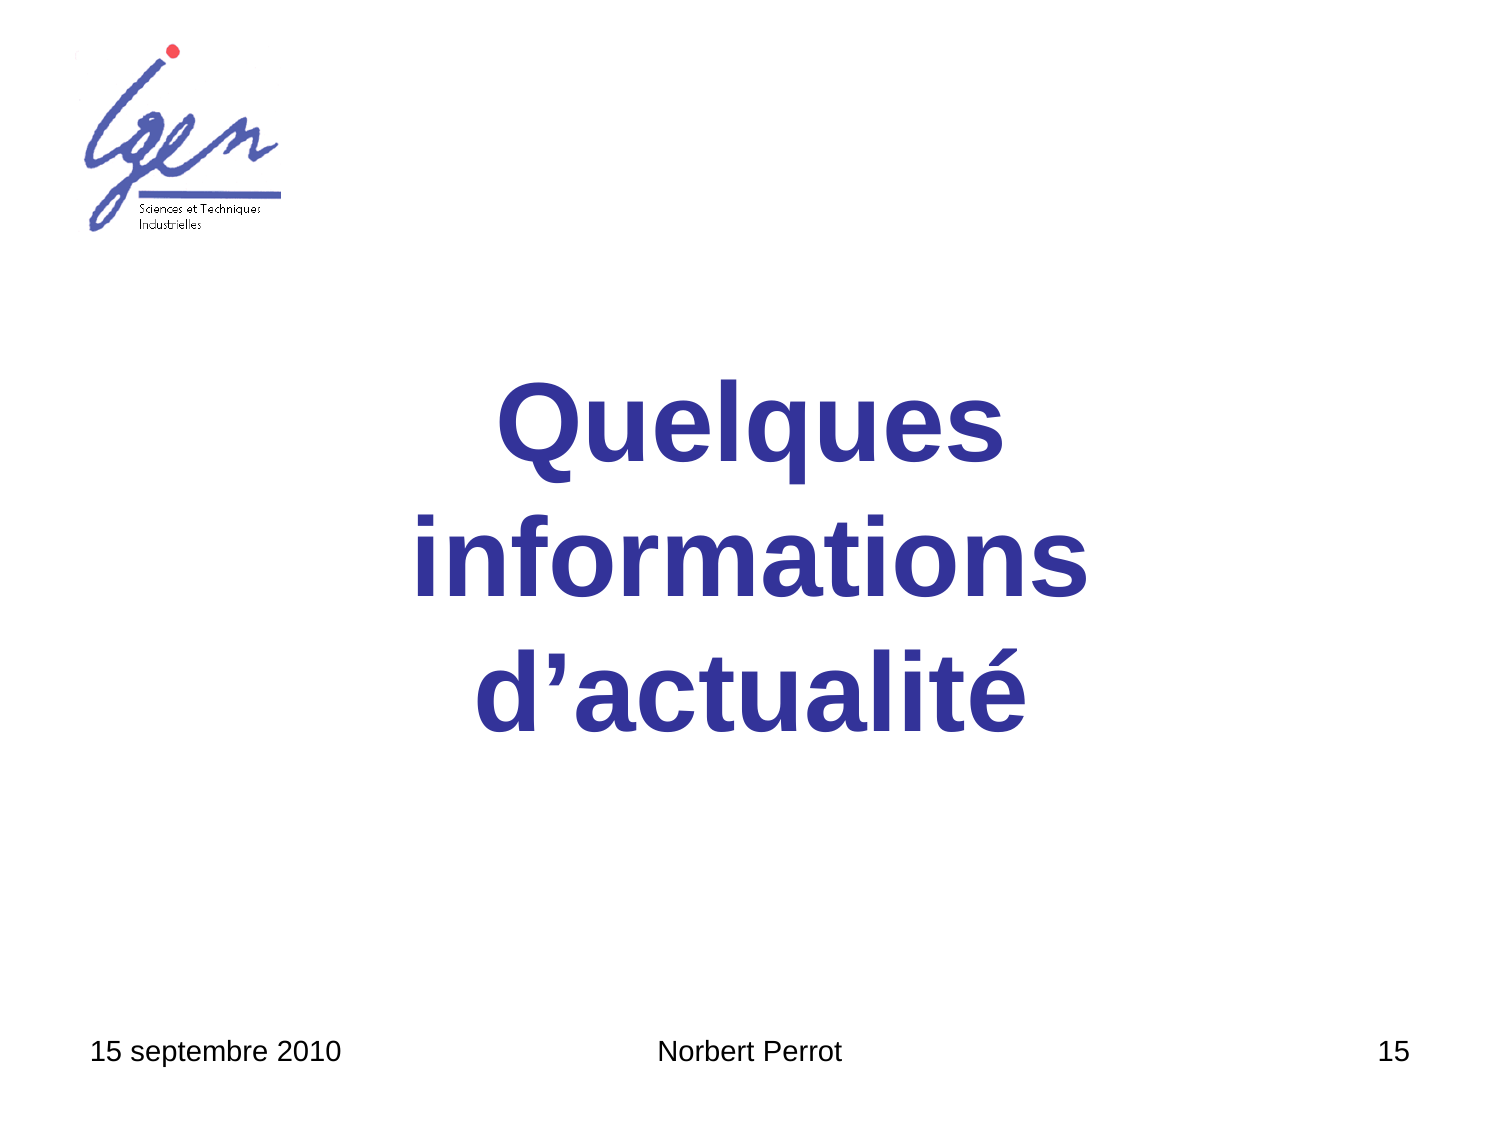

Quelques informations d’actualité
15 septembre 2010
Norbert Perrot